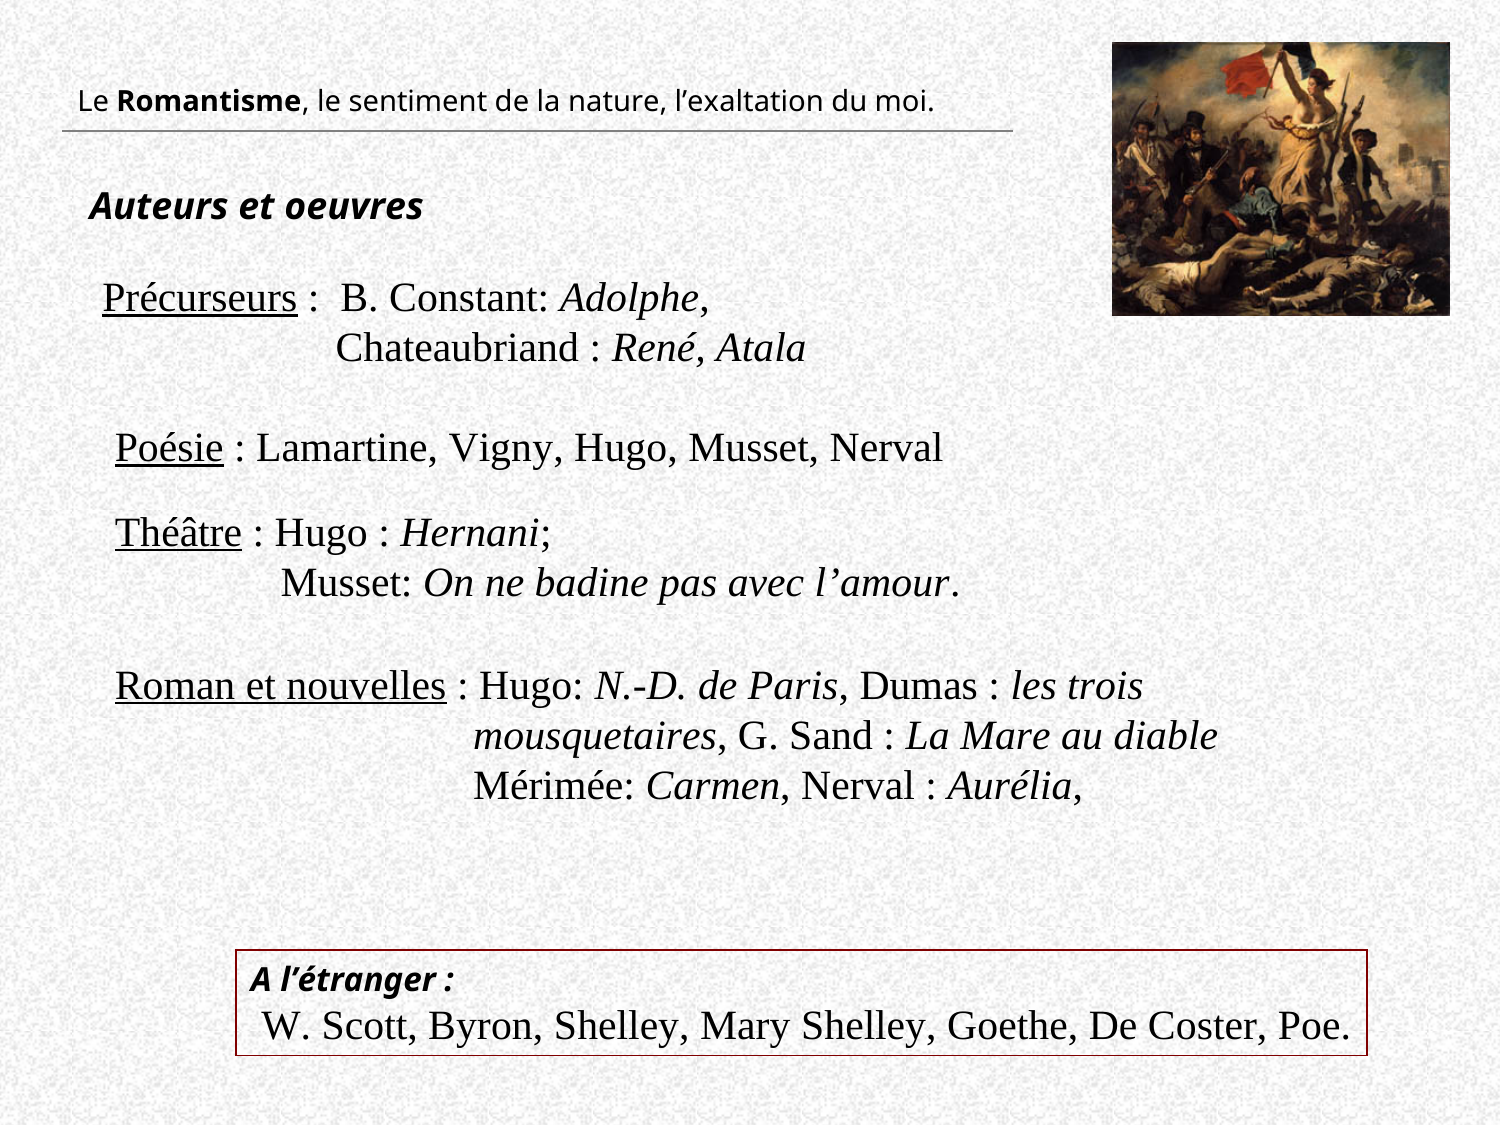

Le Romantisme, le sentiment de la nature, l’exaltation du moi.
Auteurs et oeuvres
Précurseurs : B. Constant: Adolphe,
Chateaubriand : René, Atala
Poésie : Lamartine, Vigny, Hugo, Musset, Nerval
Théâtre : Hugo : Hernani;
 Musset: On ne badine pas avec l’amour.
Roman et nouvelles : Hugo: N.-D. de Paris, Dumas : les trois mousquetaires, G. Sand : La Mare au diable
Mérimée: Carmen, Nerval : Aurélia,
A l’étranger :
 W. Scott, Byron, Shelley, Mary Shelley, Goethe, De Coster, Poe.